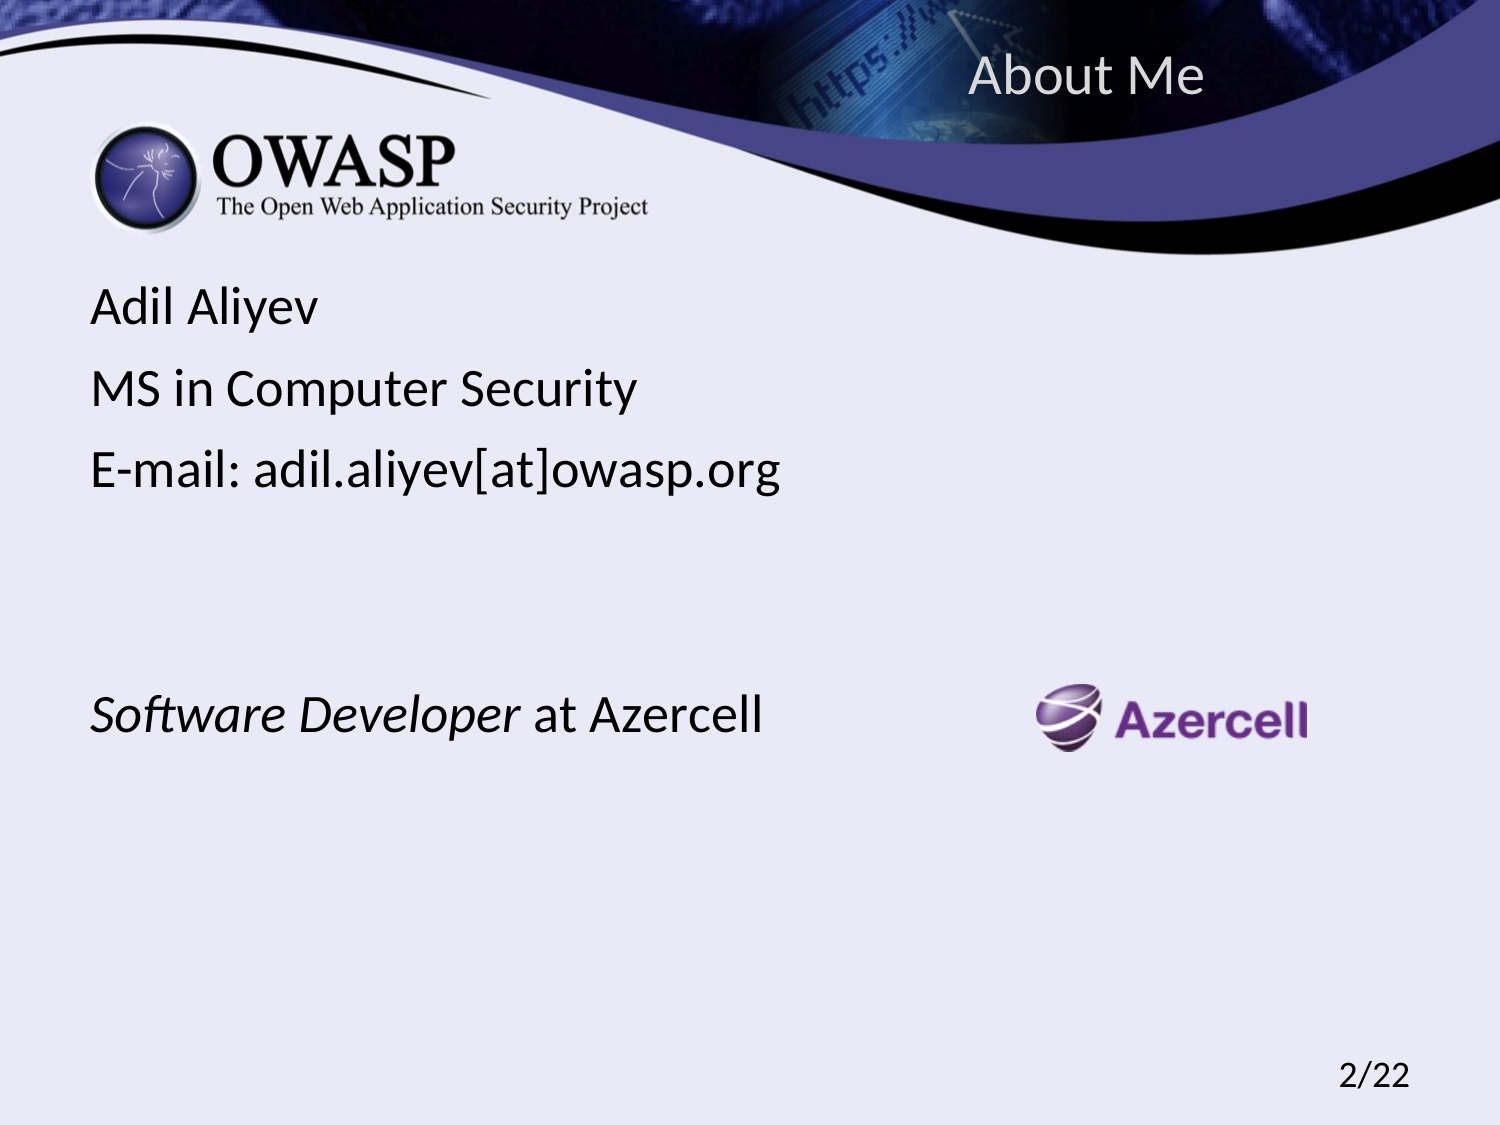

# About Me
Adil Aliyev
MS in Computer Security
E-mail: adil.aliyev[at]owasp.org
Software Developer at Azercell
2